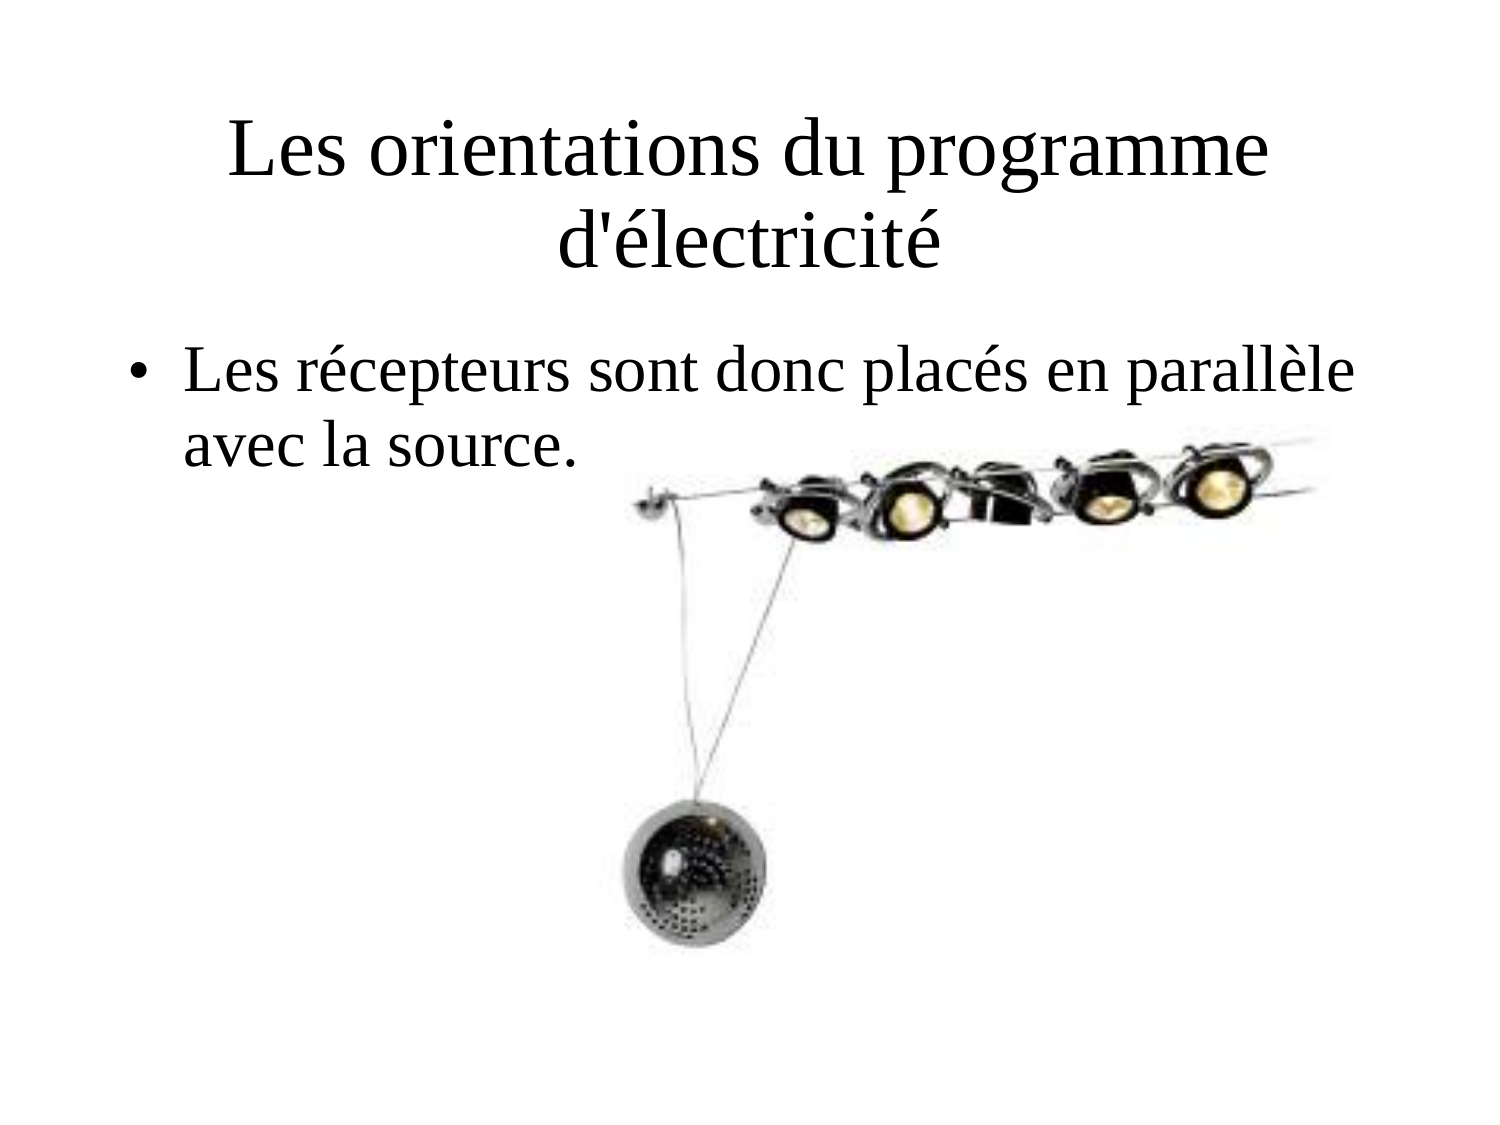

# Les orientations du programme d'électricité
Les récepteurs sont donc placés en parallèle avec la source.